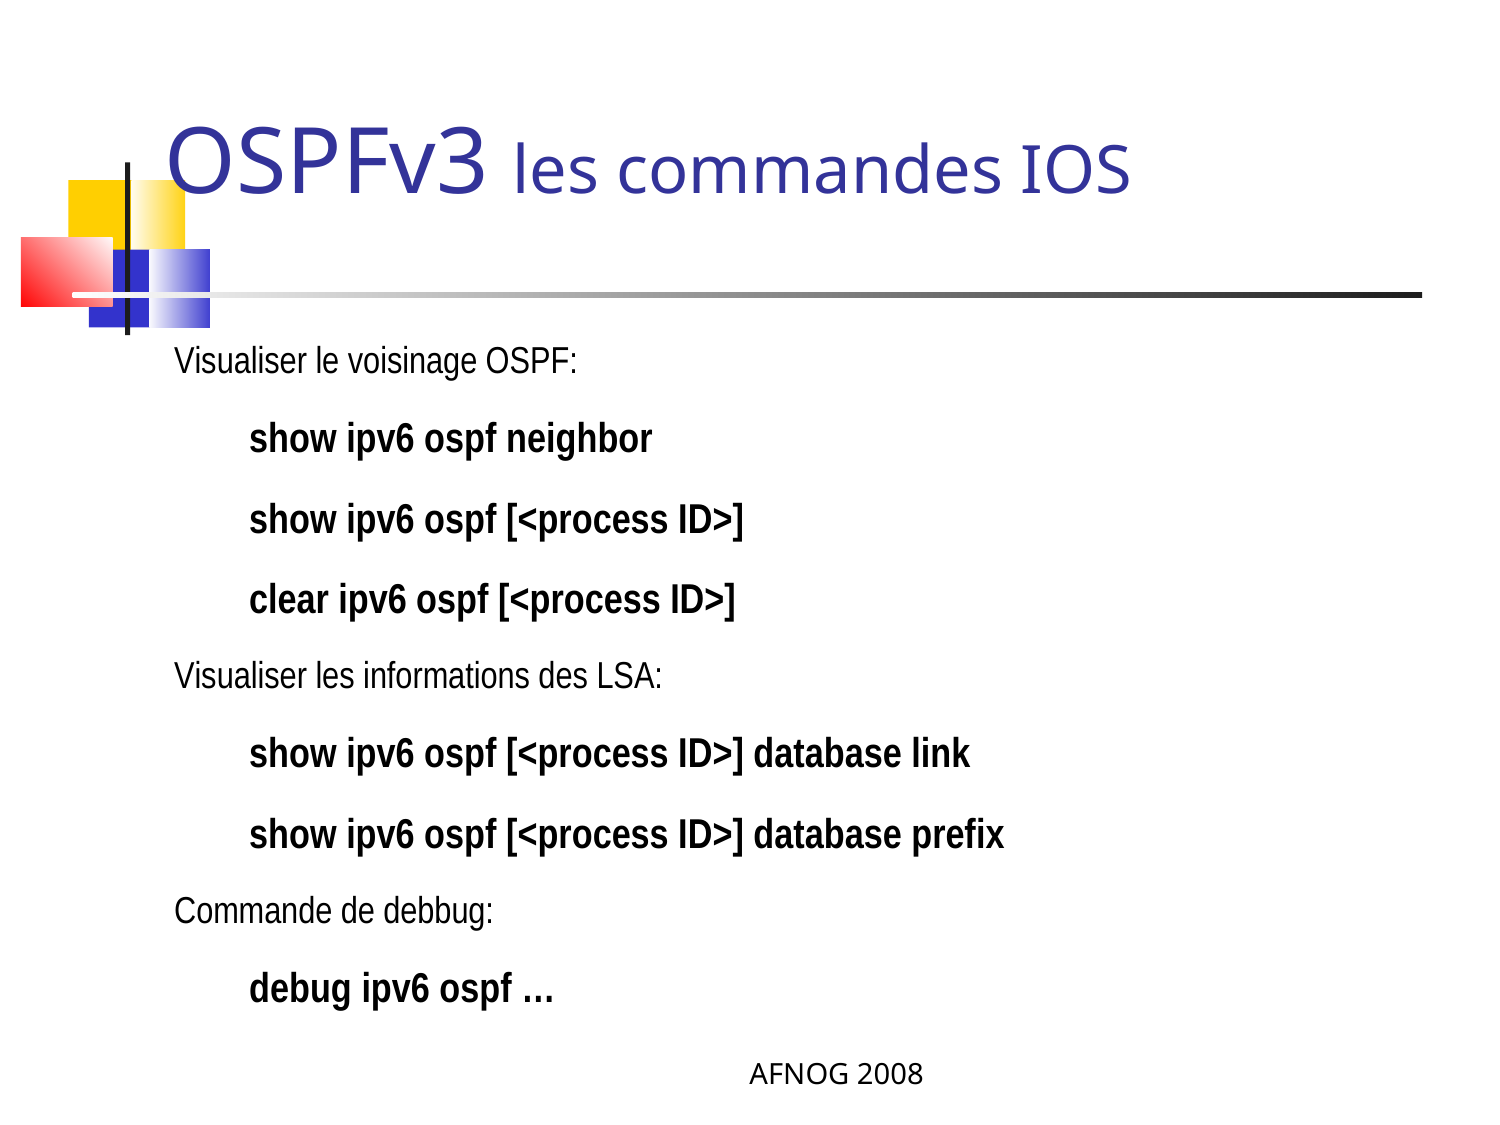

# OSPFv3 les commandes IOS
Visualiser le voisinage OSPF:
show ipv6 ospf neighbor
show ipv6 ospf [<process ID>]
clear ipv6 ospf [<process ID>]
Visualiser les informations des LSA:
show ipv6 ospf [<process ID>] database link
show ipv6 ospf [<process ID>] database prefix
Commande de debbug:
debug ipv6 ospf …
AFNOG 2008